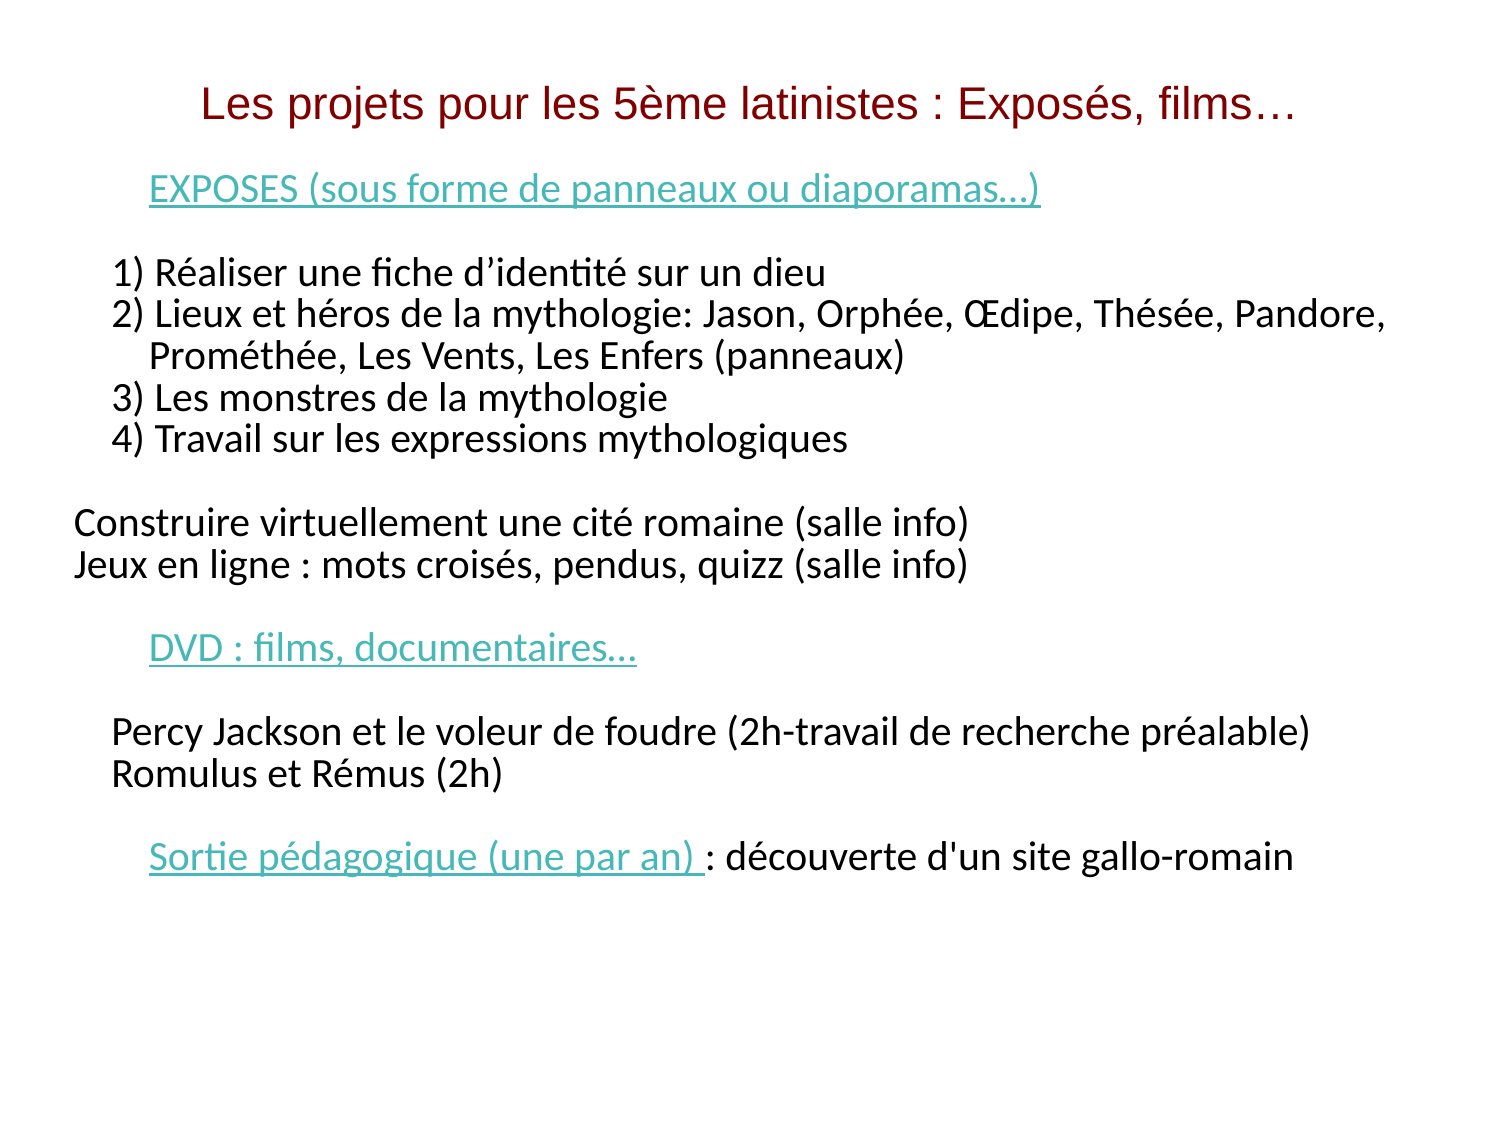

Les projets pour les 5ème latinistes : Exposés, films…
EXPOSES (sous forme de panneaux ou diaporamas…)
1) Réaliser une fiche d’identité sur un dieu
2) Lieux et héros de la mythologie: Jason, Orphée, Œdipe, Thésée, Pandore, Prométhée, Les Vents, Les Enfers (panneaux)
3) Les monstres de la mythologie
4) Travail sur les expressions mythologiques
Construire virtuellement une cité romaine (salle info)
Jeux en ligne : mots croisés, pendus, quizz (salle info)
DVD : films, documentaires…
Percy Jackson et le voleur de foudre (2h-travail de recherche préalable)
Romulus et Rémus (2h)
Sortie pédagogique (une par an) : découverte d'un site gallo-romain